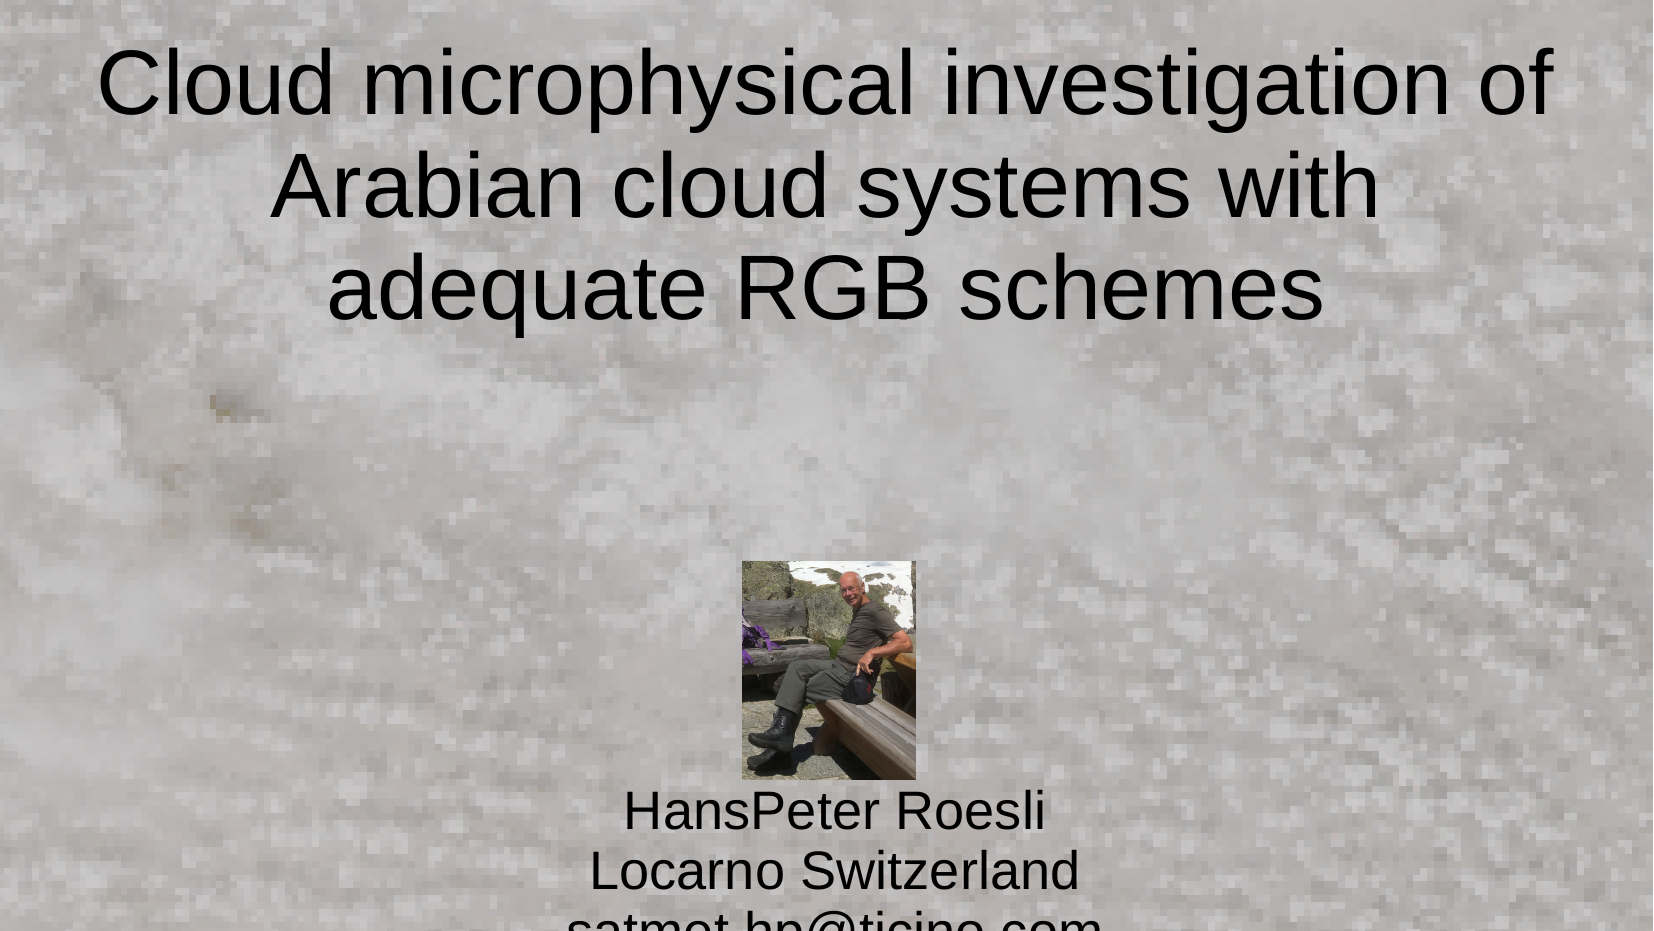

# Cloud microphysical investigation of Arabian cloud systems with adequate RGB schemes
HansPeter Roesli
Locarno Switzerland
satmet.hp@ticino.com